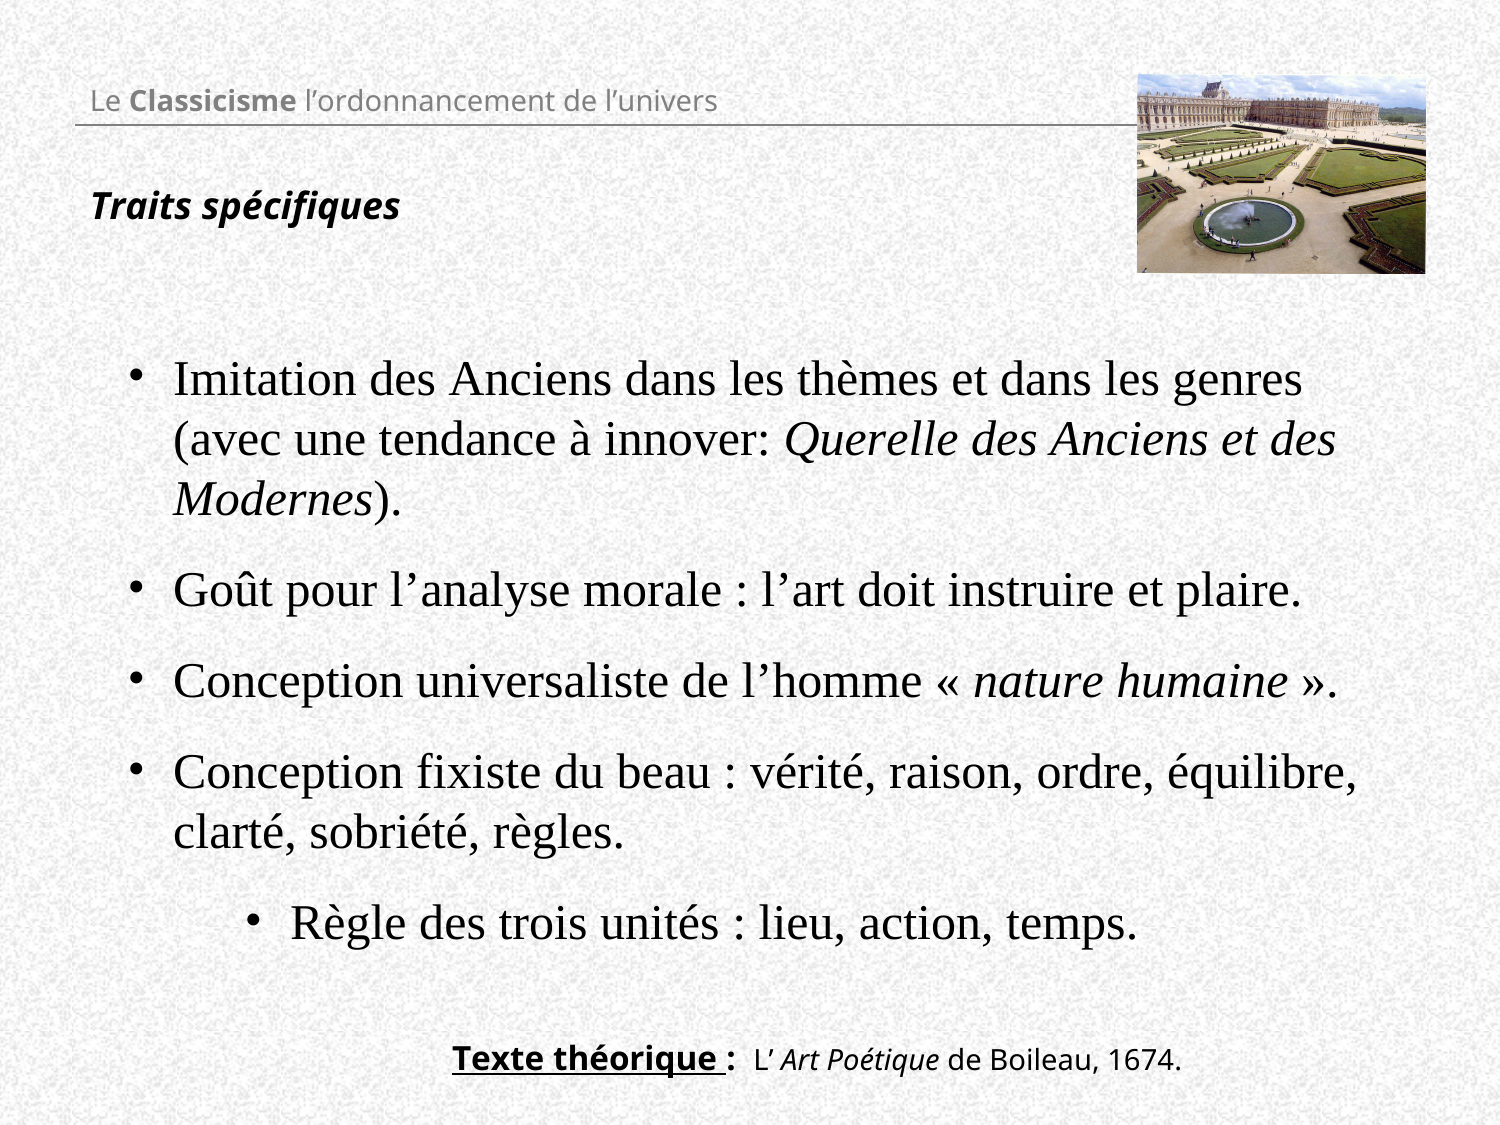

Le Classicisme l’ordonnancement de l’univers
Traits spécifiques
Imitation des Anciens dans les thèmes et dans les genres (avec une tendance à innover: Querelle des Anciens et des Modernes).
Goût pour l’analyse morale : l’art doit instruire et plaire.
Conception universaliste de l’homme « nature humaine ».
Conception fixiste du beau : vérité, raison, ordre, équilibre, clarté, sobriété, règles.
Règle des trois unités : lieu, action, temps.
Texte théorique : L’ Art Poétique de Boileau, 1674.